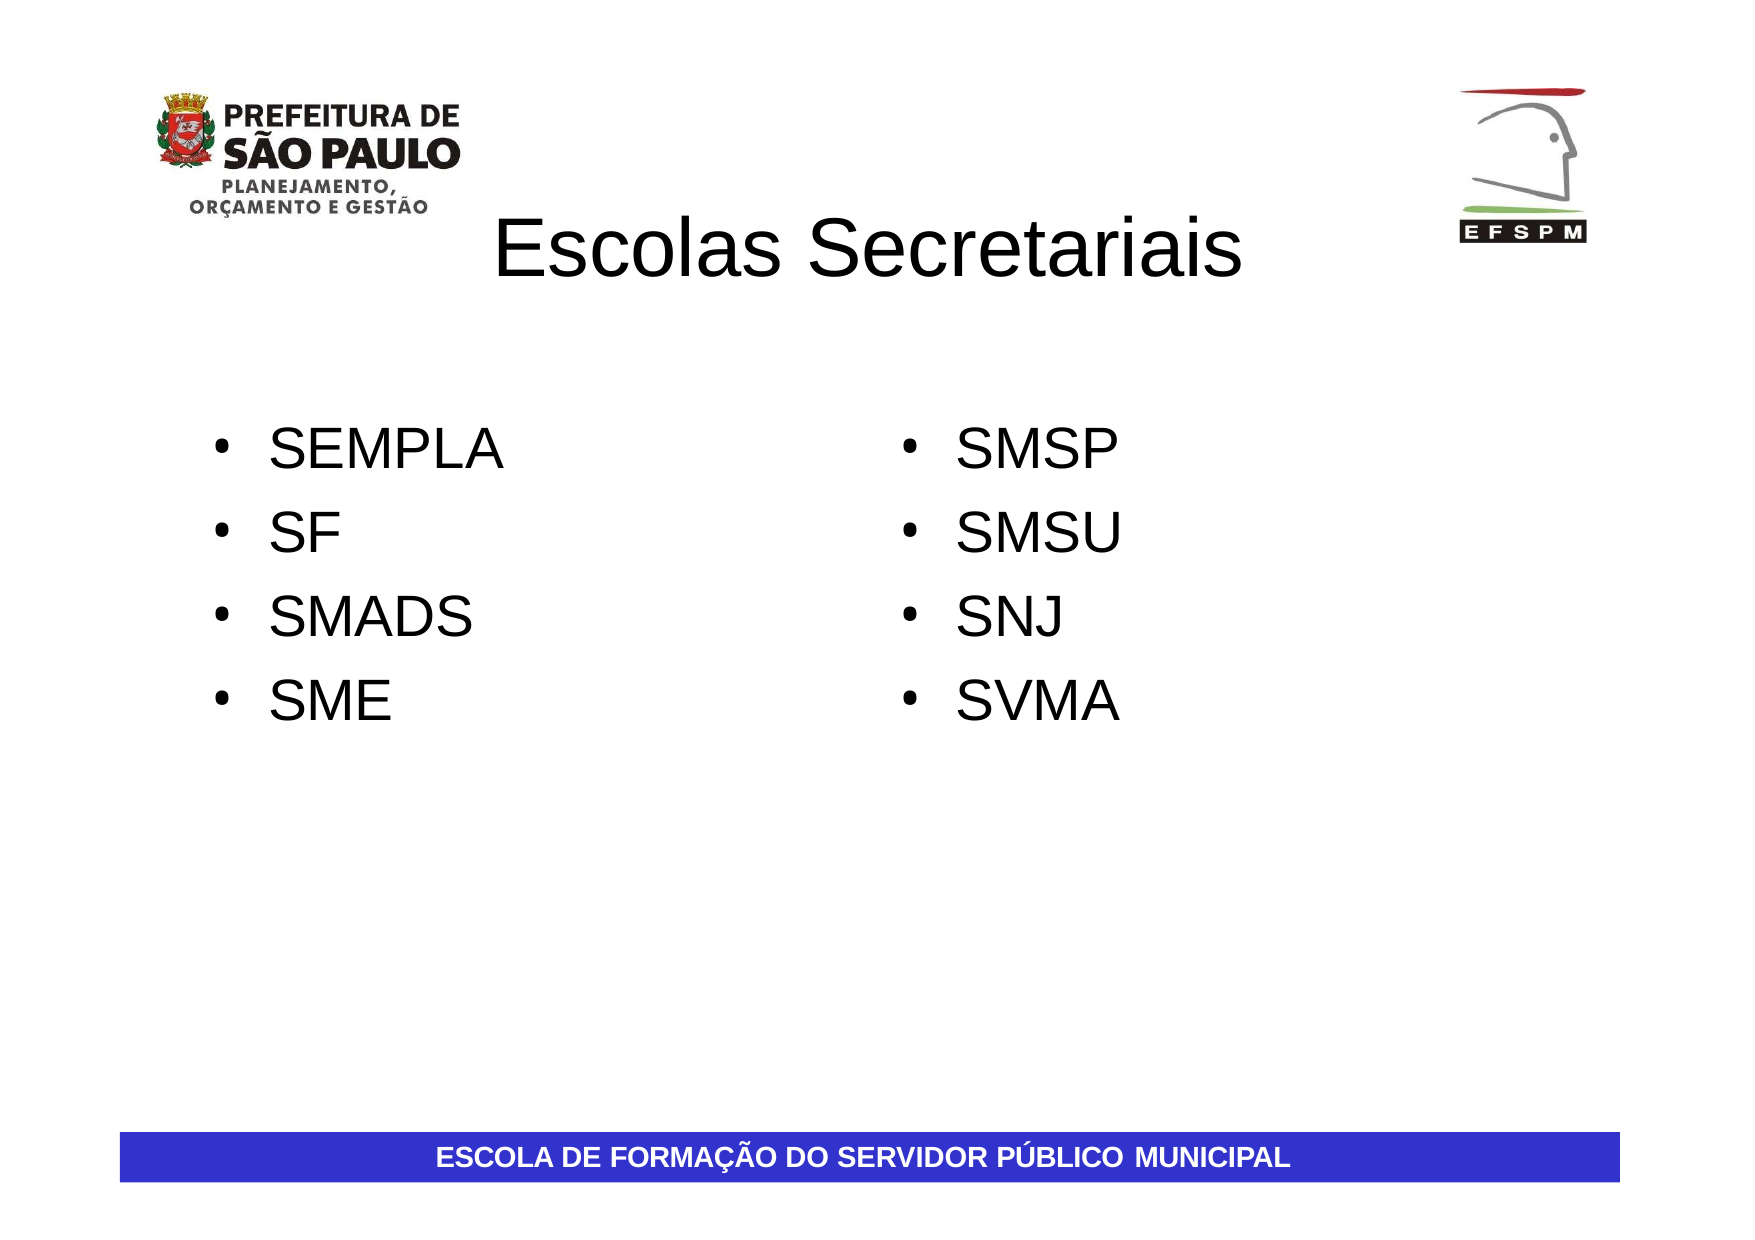

# Escolas Secretariais
SEMPLA
SF
SMADS
SME
SMSP
SMSU
SNJ
SVMA
ESCOLA DE FORMAÇÃO DO SERVIDOR PÚBLICO MUNICIPAL